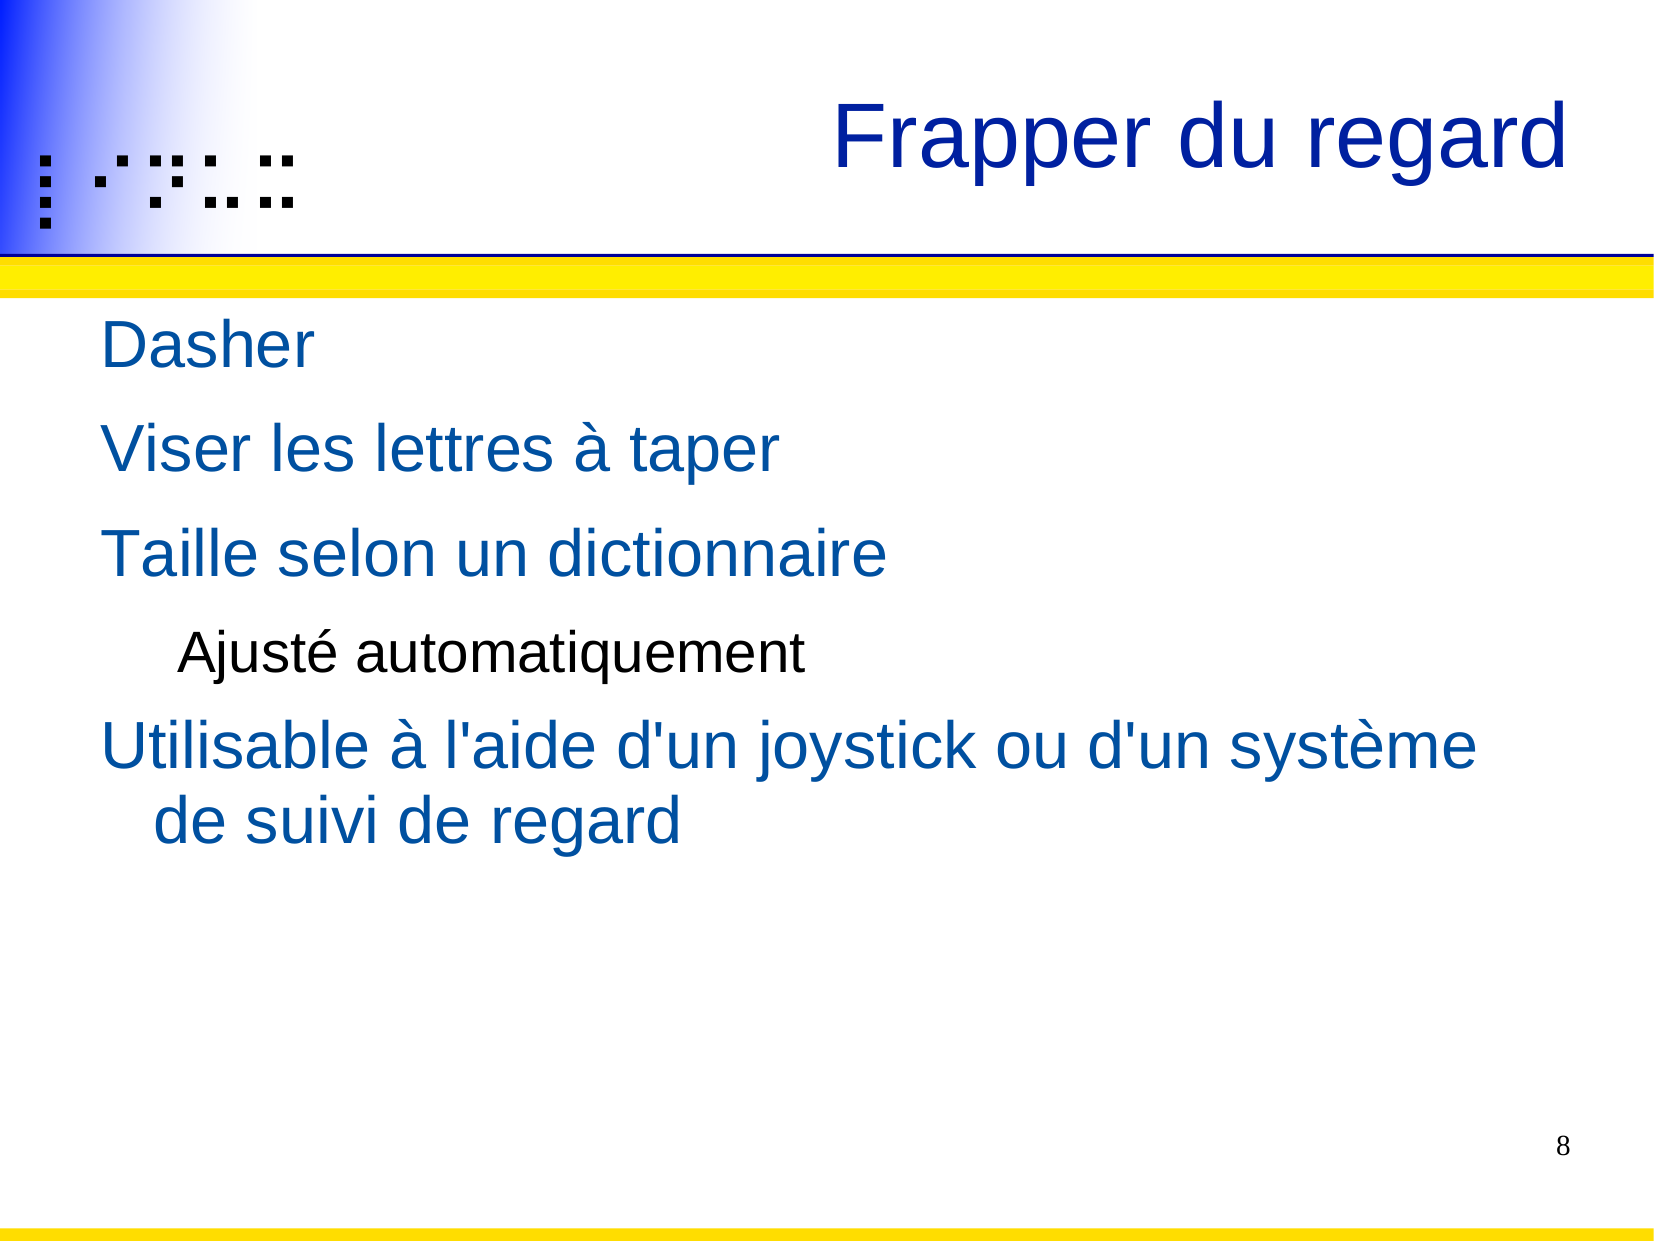

# Frapper du regard
Dasher
Viser les lettres à taper
Taille selon un dictionnaire
Ajusté automatiquement
Utilisable à l'aide d'un joystick ou d'un système de suivi de regard
8